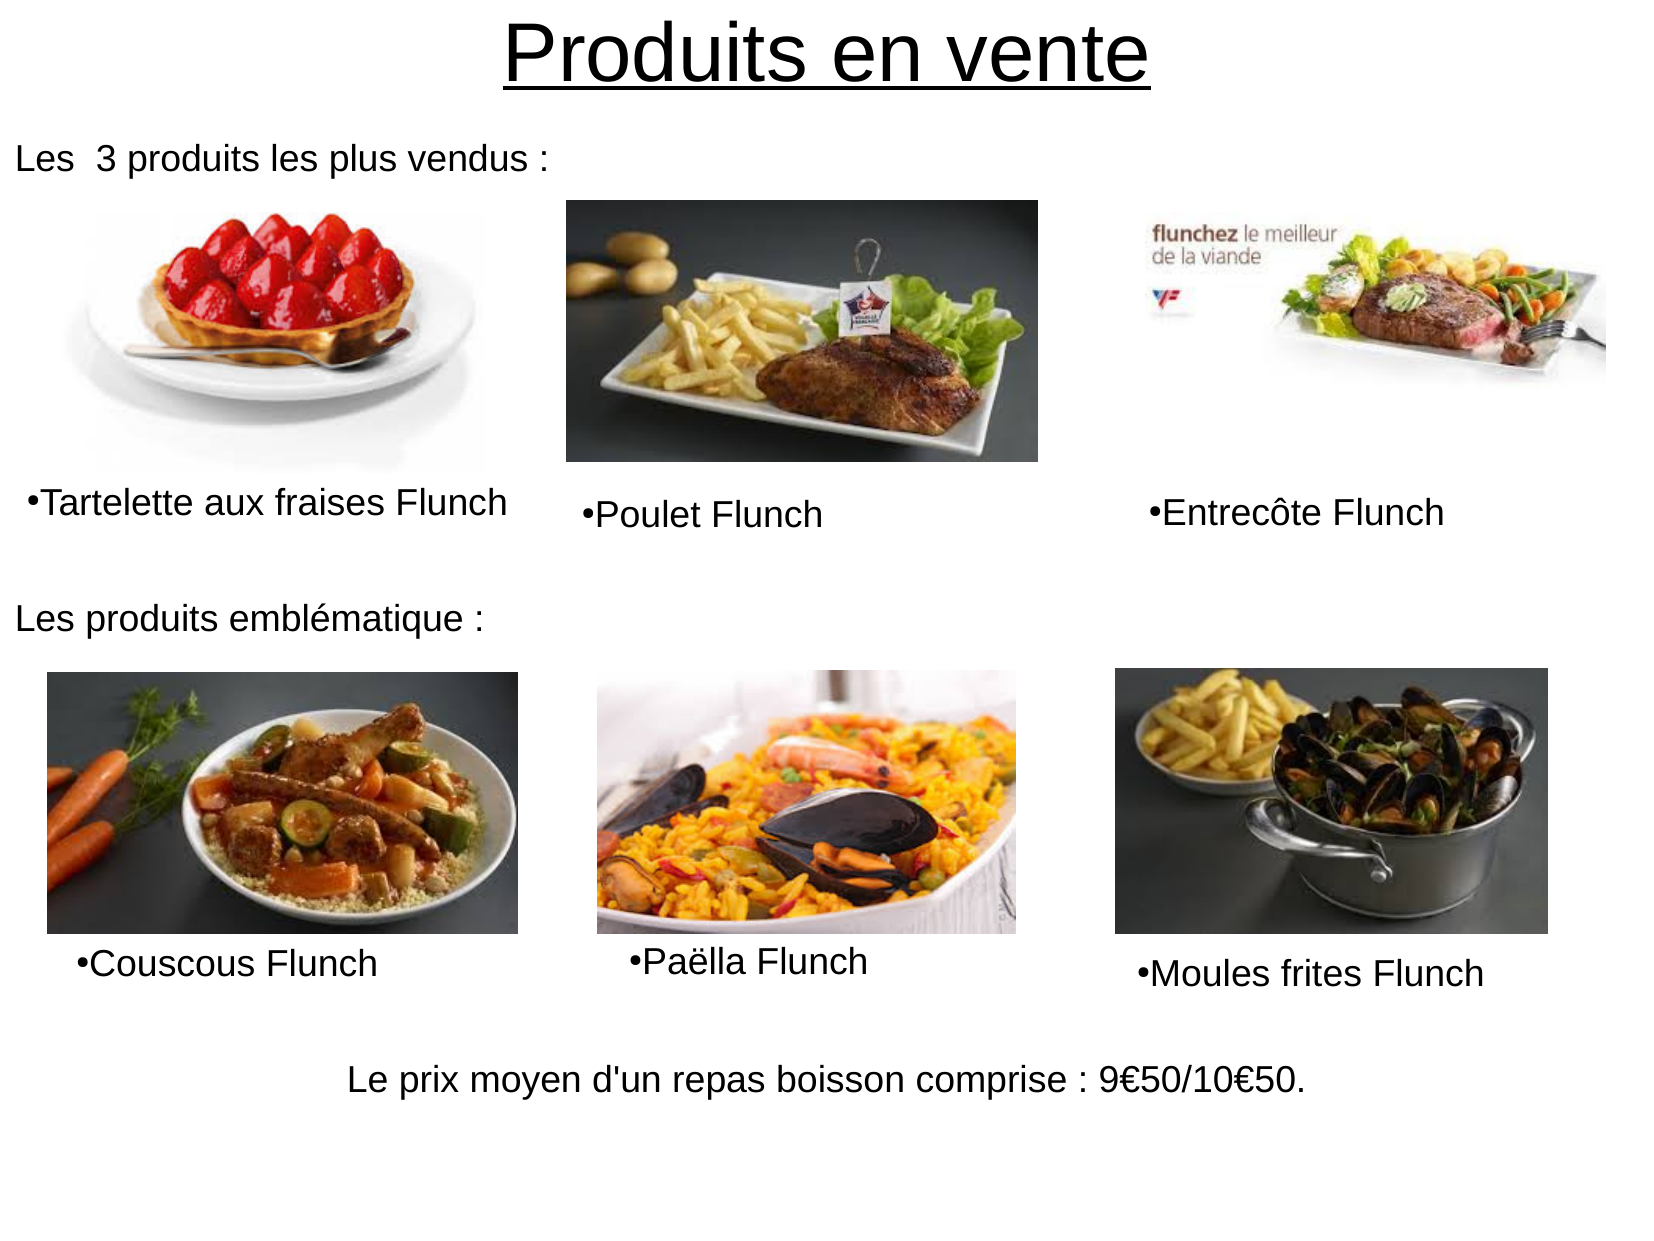

Produits en vente
Les 3 produits les plus vendus :
Tartelette aux fraises Flunch
Entrecôte Flunch
Poulet Flunch
Les produits emblématique :
Paëlla Flunch
Couscous Flunch
Moules frites Flunch
Le prix moyen d'un repas boisson comprise : 9€50/10€50.